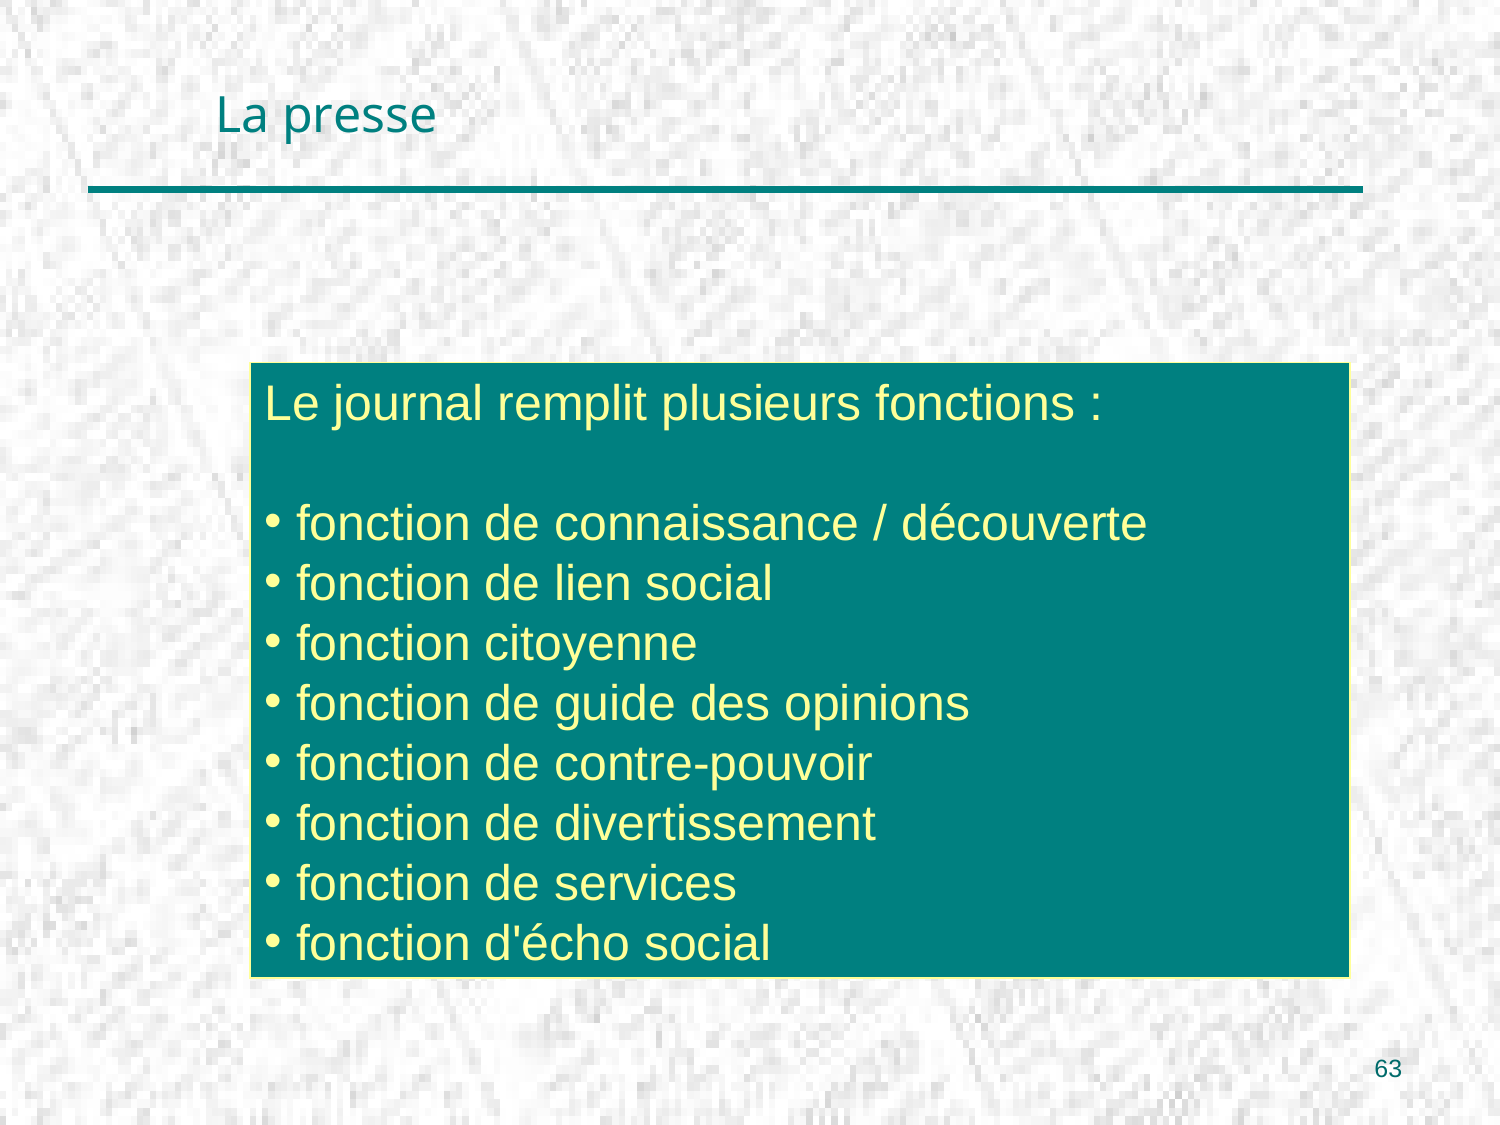

La presse
Le journal remplit plusieurs fonctions :
 fonction de connaissance / découverte
 fonction de lien social
 fonction citoyenne
 fonction de guide des opinions
 fonction de contre-pouvoir
 fonction de divertissement
 fonction de services
 fonction d'écho social
Énumère 5 fonctions du journal.
63